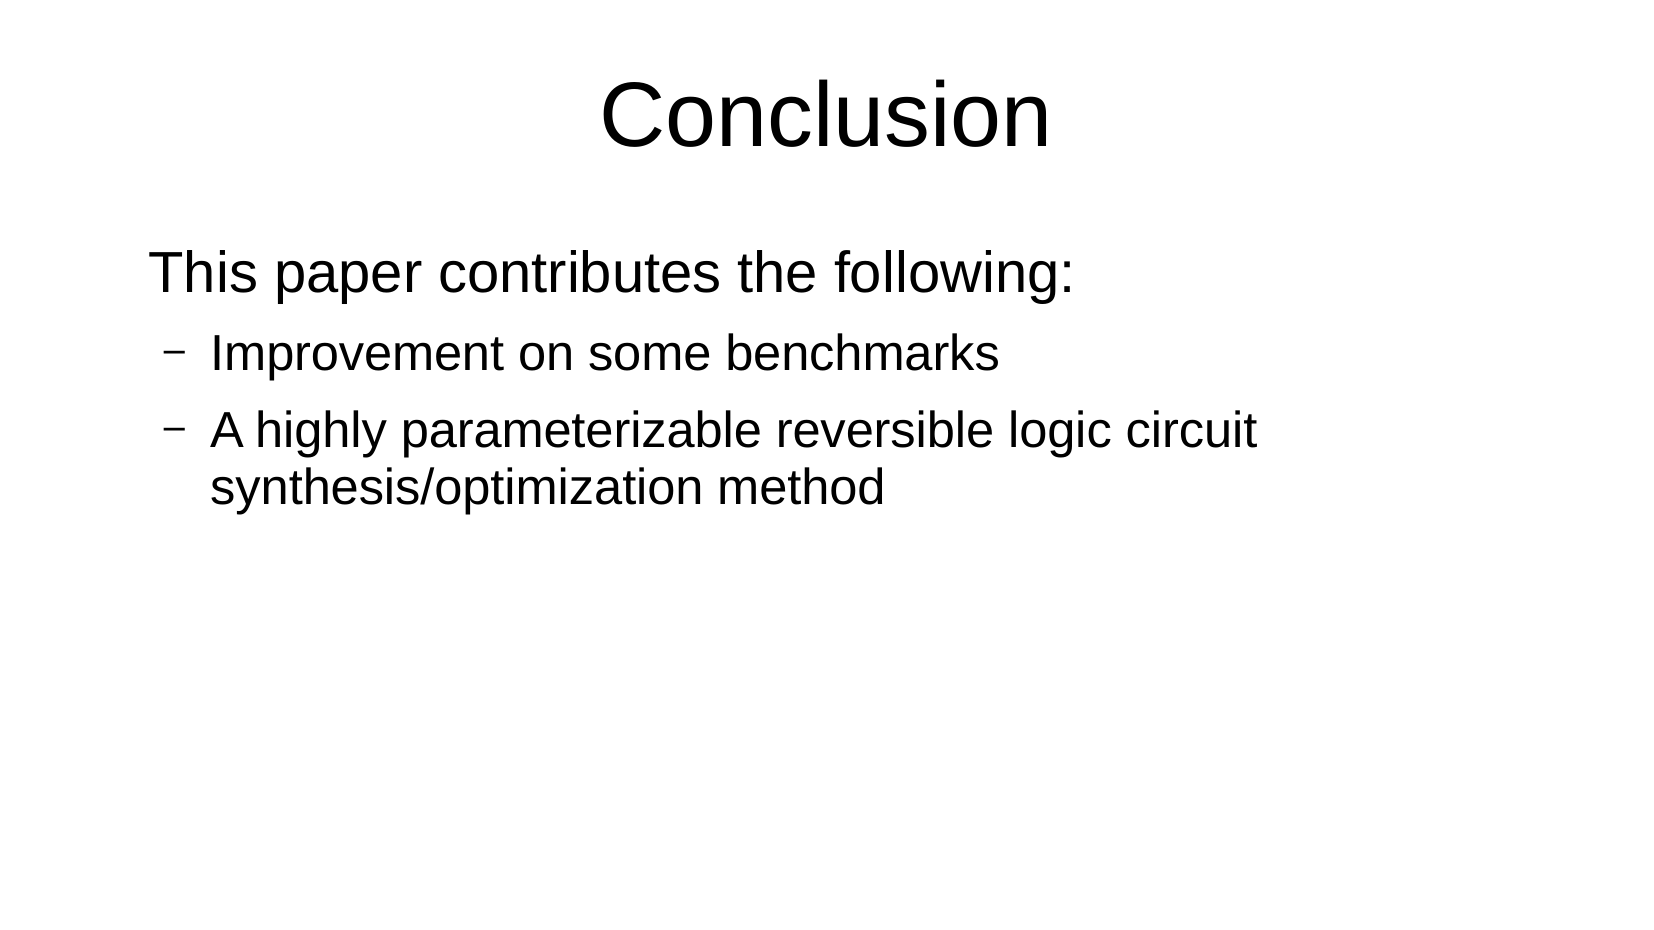

# Conclusion
This paper contributes the following:
Improvement on some benchmarks
A highly parameterizable reversible logic circuit synthesis/optimization method